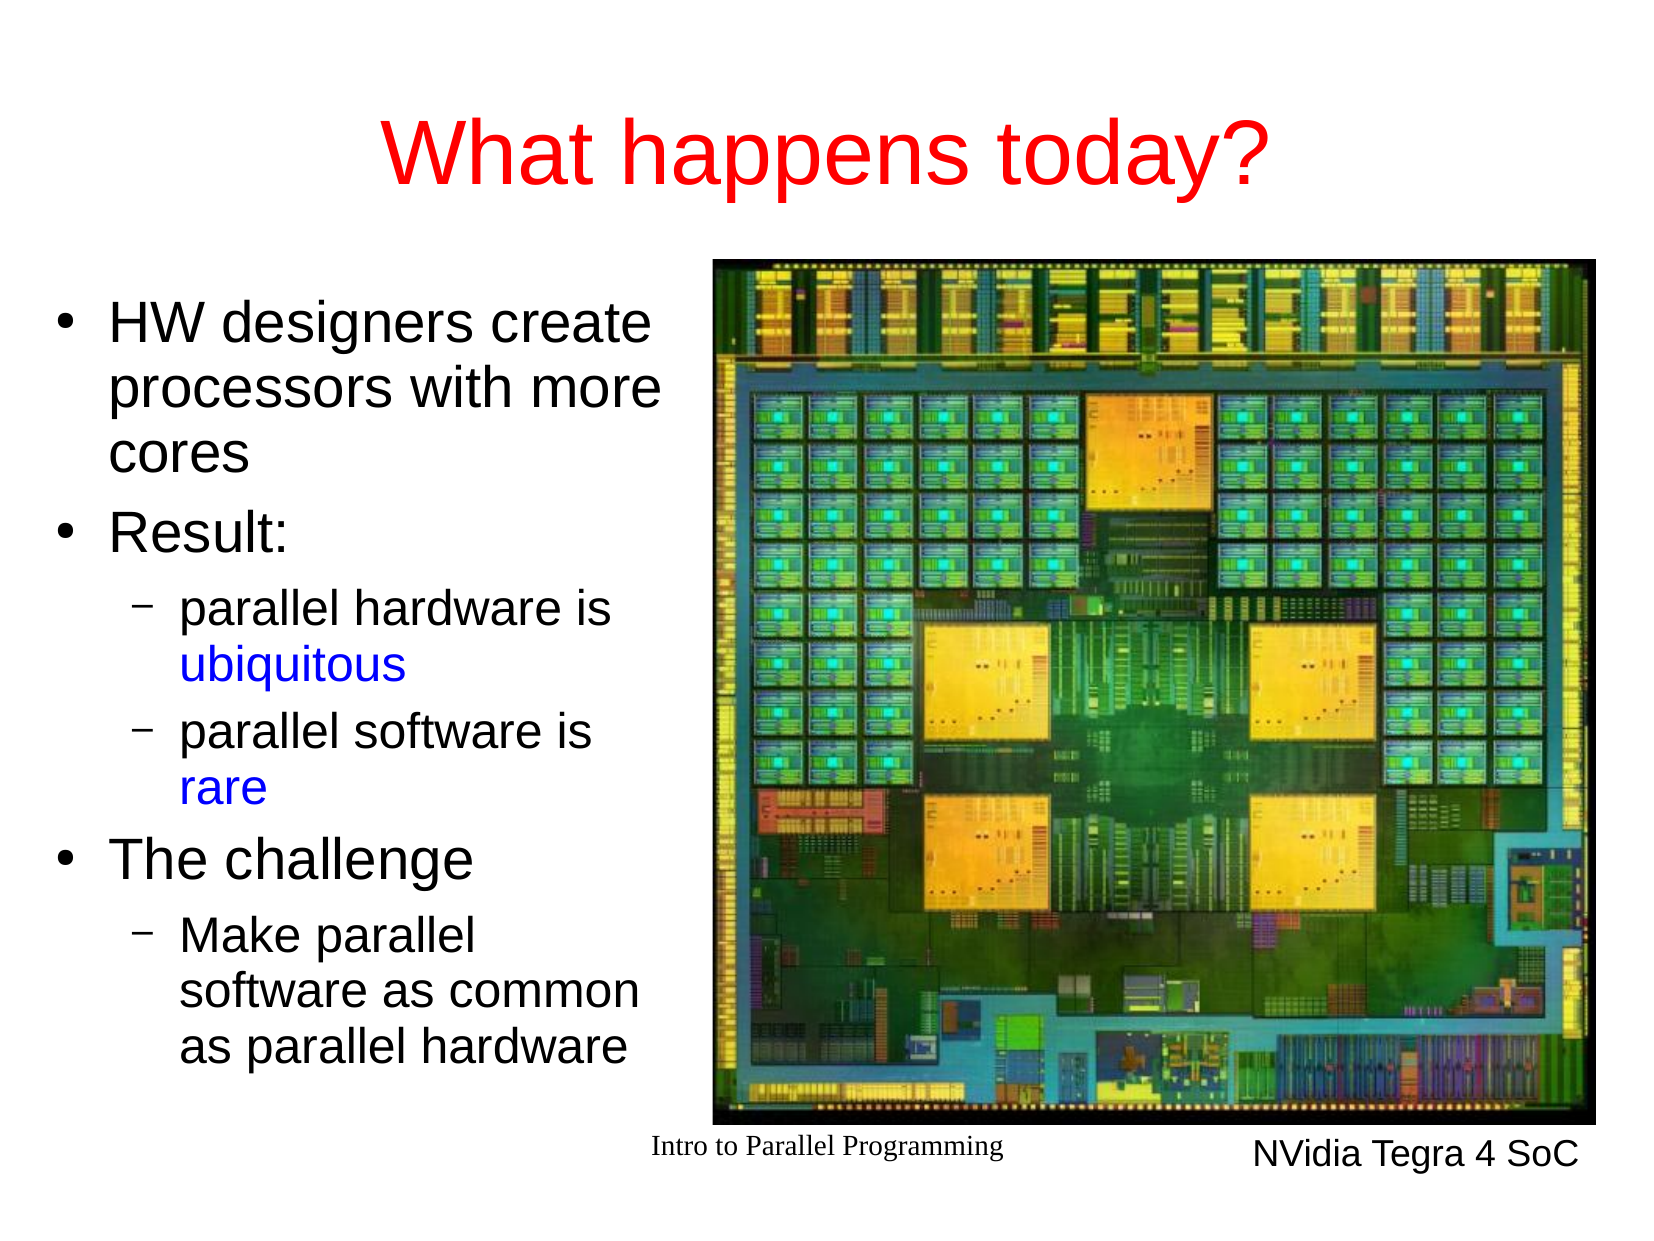

# What happens today?
HW designers create processors with more cores
Result:
parallel hardware is ubiquitous
parallel software is rare
The challenge
Make parallel software as common as parallel hardware
NVidia Tegra 4 SoC
Intro to Parallel Programming
27